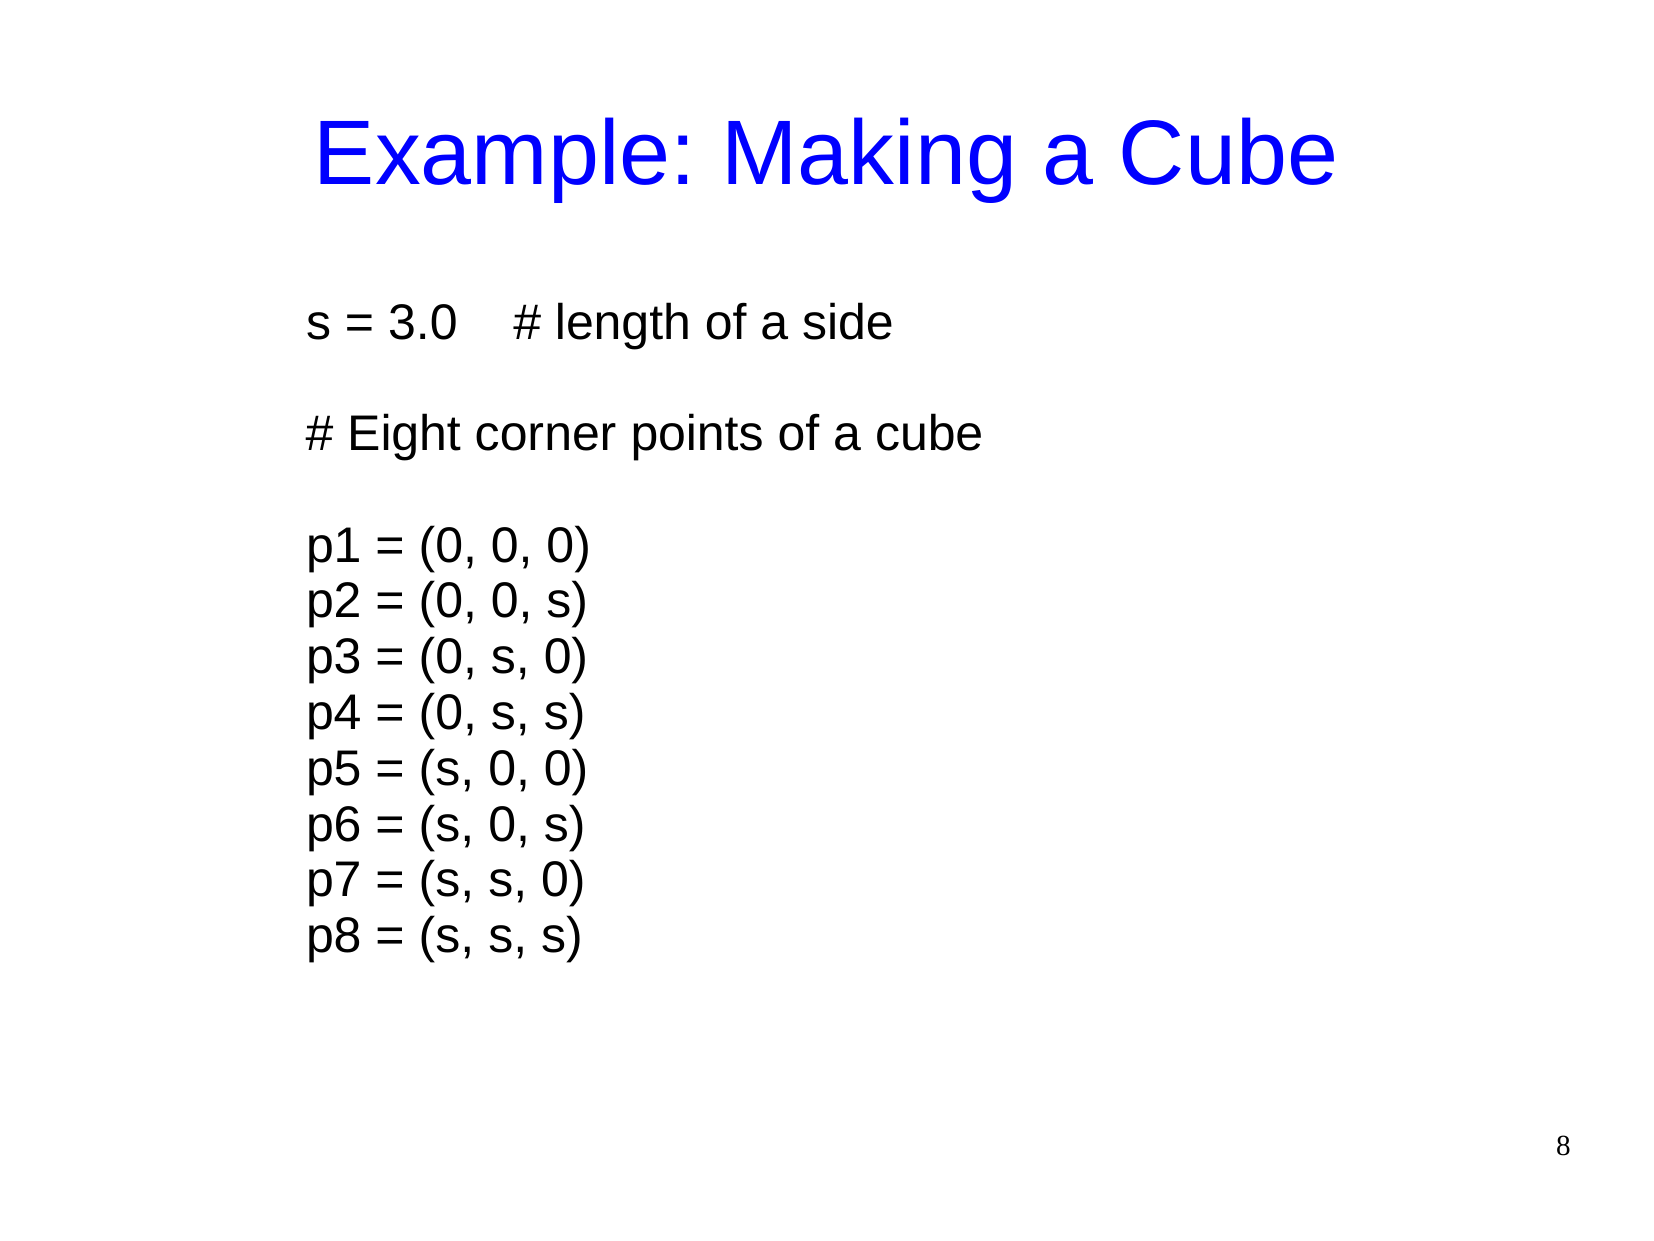

# Example: Making a Cube
 s = 3.0 # length of a side
 # Eight corner points of a cube
 p1 = (0, 0, 0)
 p2 = (0, 0, s)
 p3 = (0, s, 0)
 p4 = (0, s, s)
 p5 = (s, 0, 0)
 p6 = (s, 0, s)
 p7 = (s, s, 0)
 p8 = (s, s, s)
8